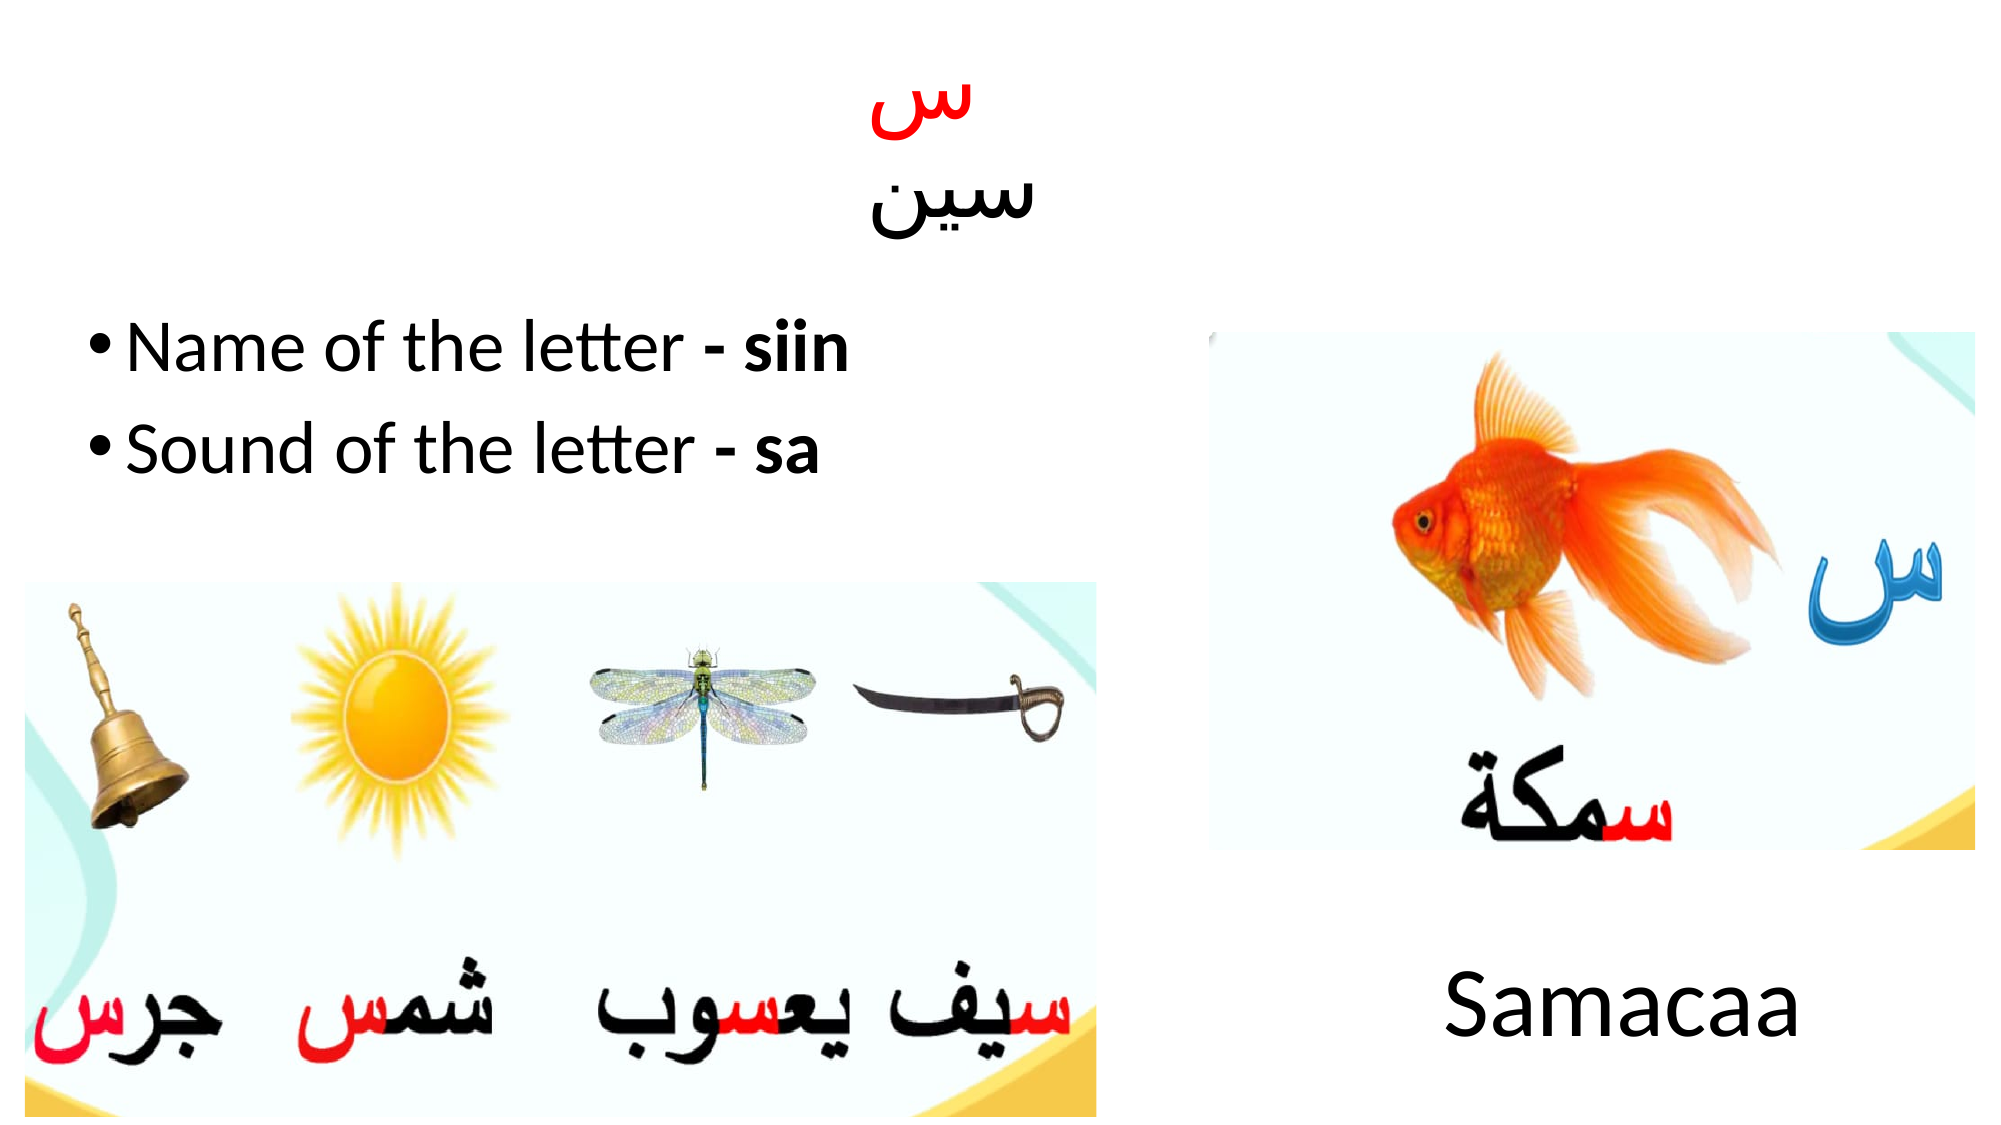

# س سين
Name of the letter - siin
Sound of the letter - sa
Samacaa